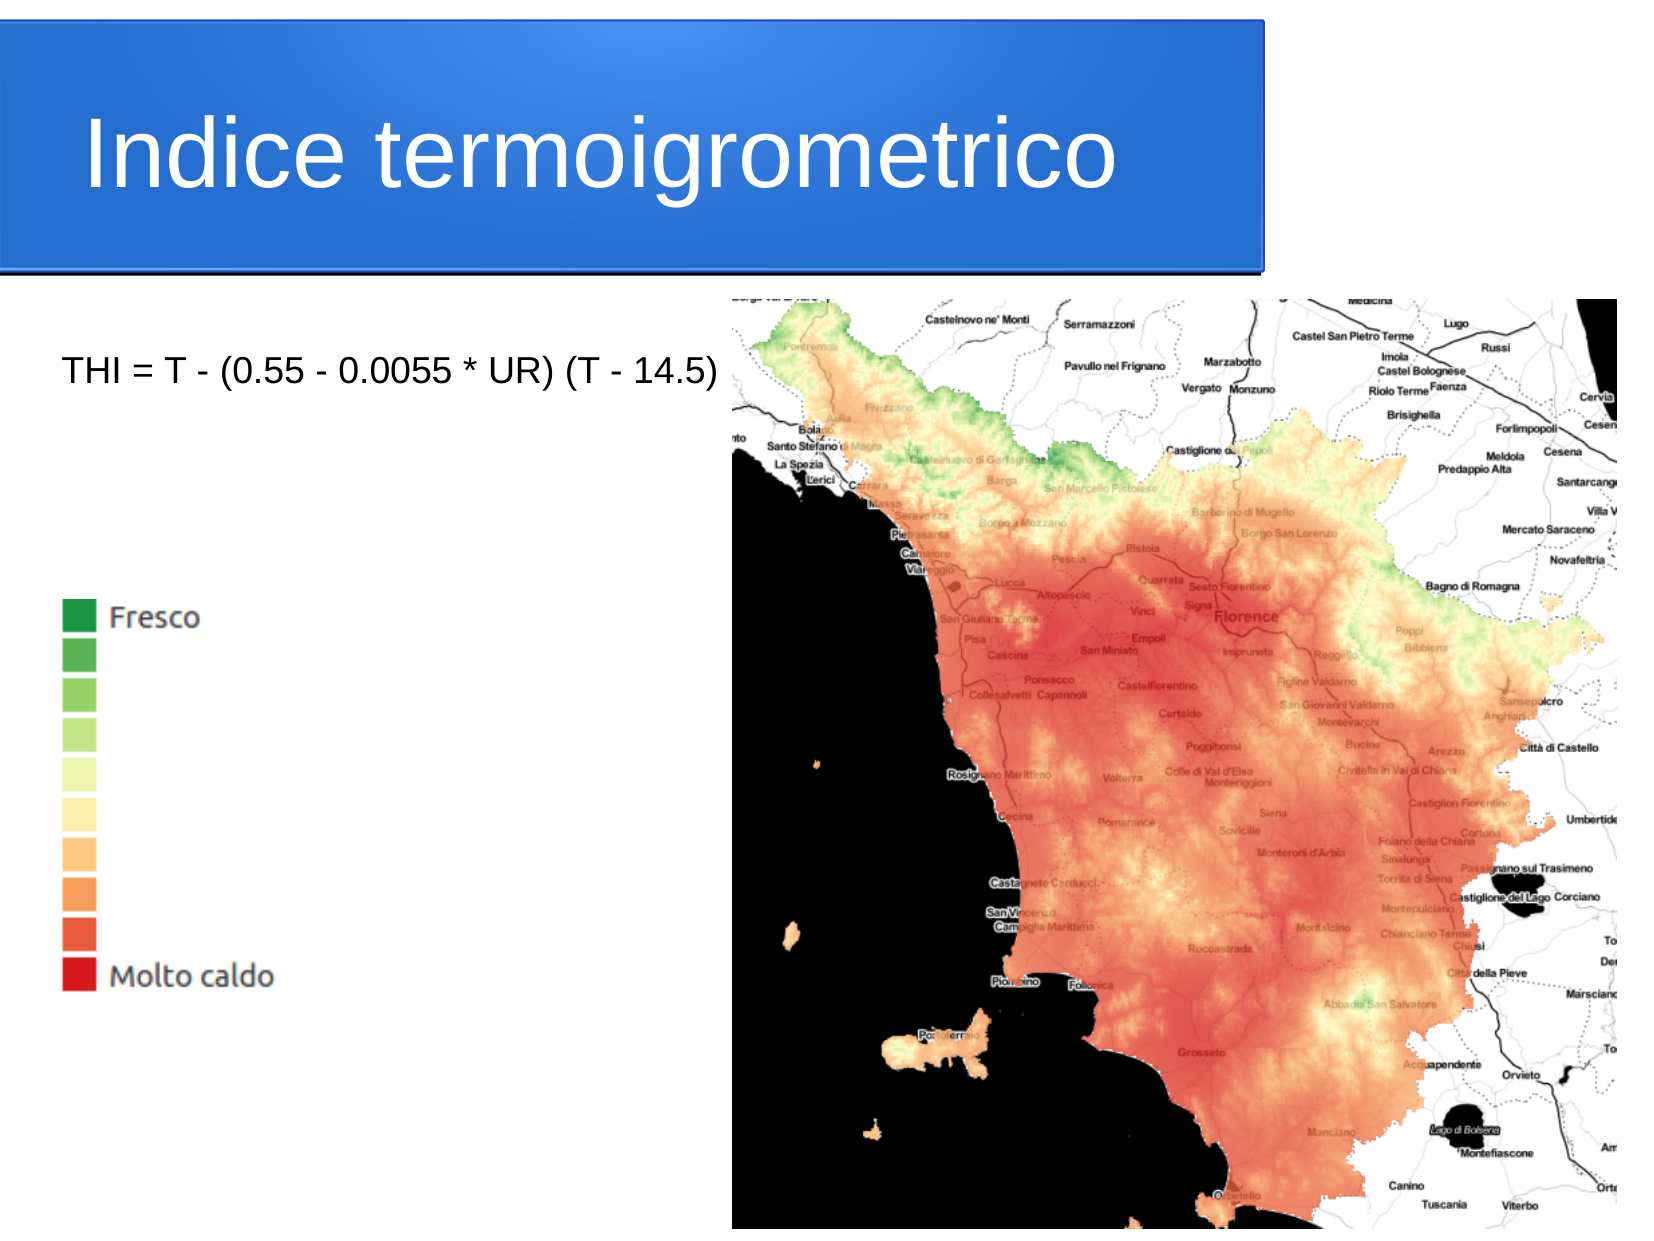

# Indice termoigrometrico
THI = T - (0.55 - 0.0055 * UR) (T - 14.5)